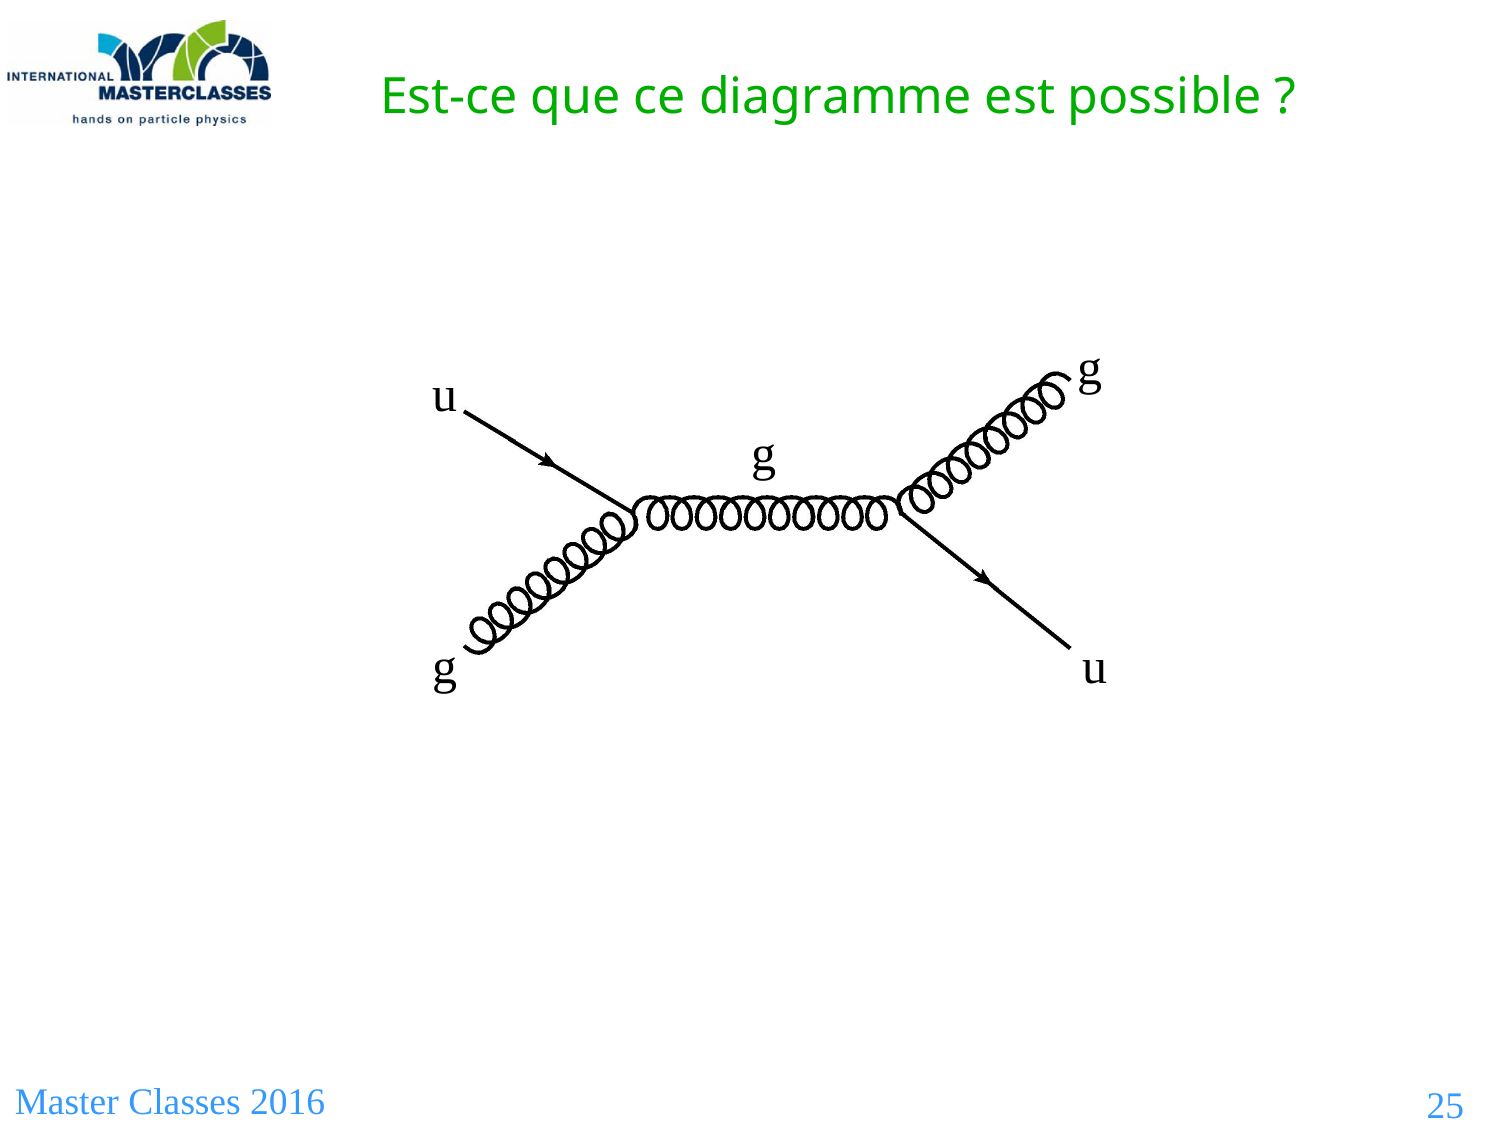

# Est-ce que ce diagramme est possible ?
g
u
g
g
u
Master Classes 2016
25